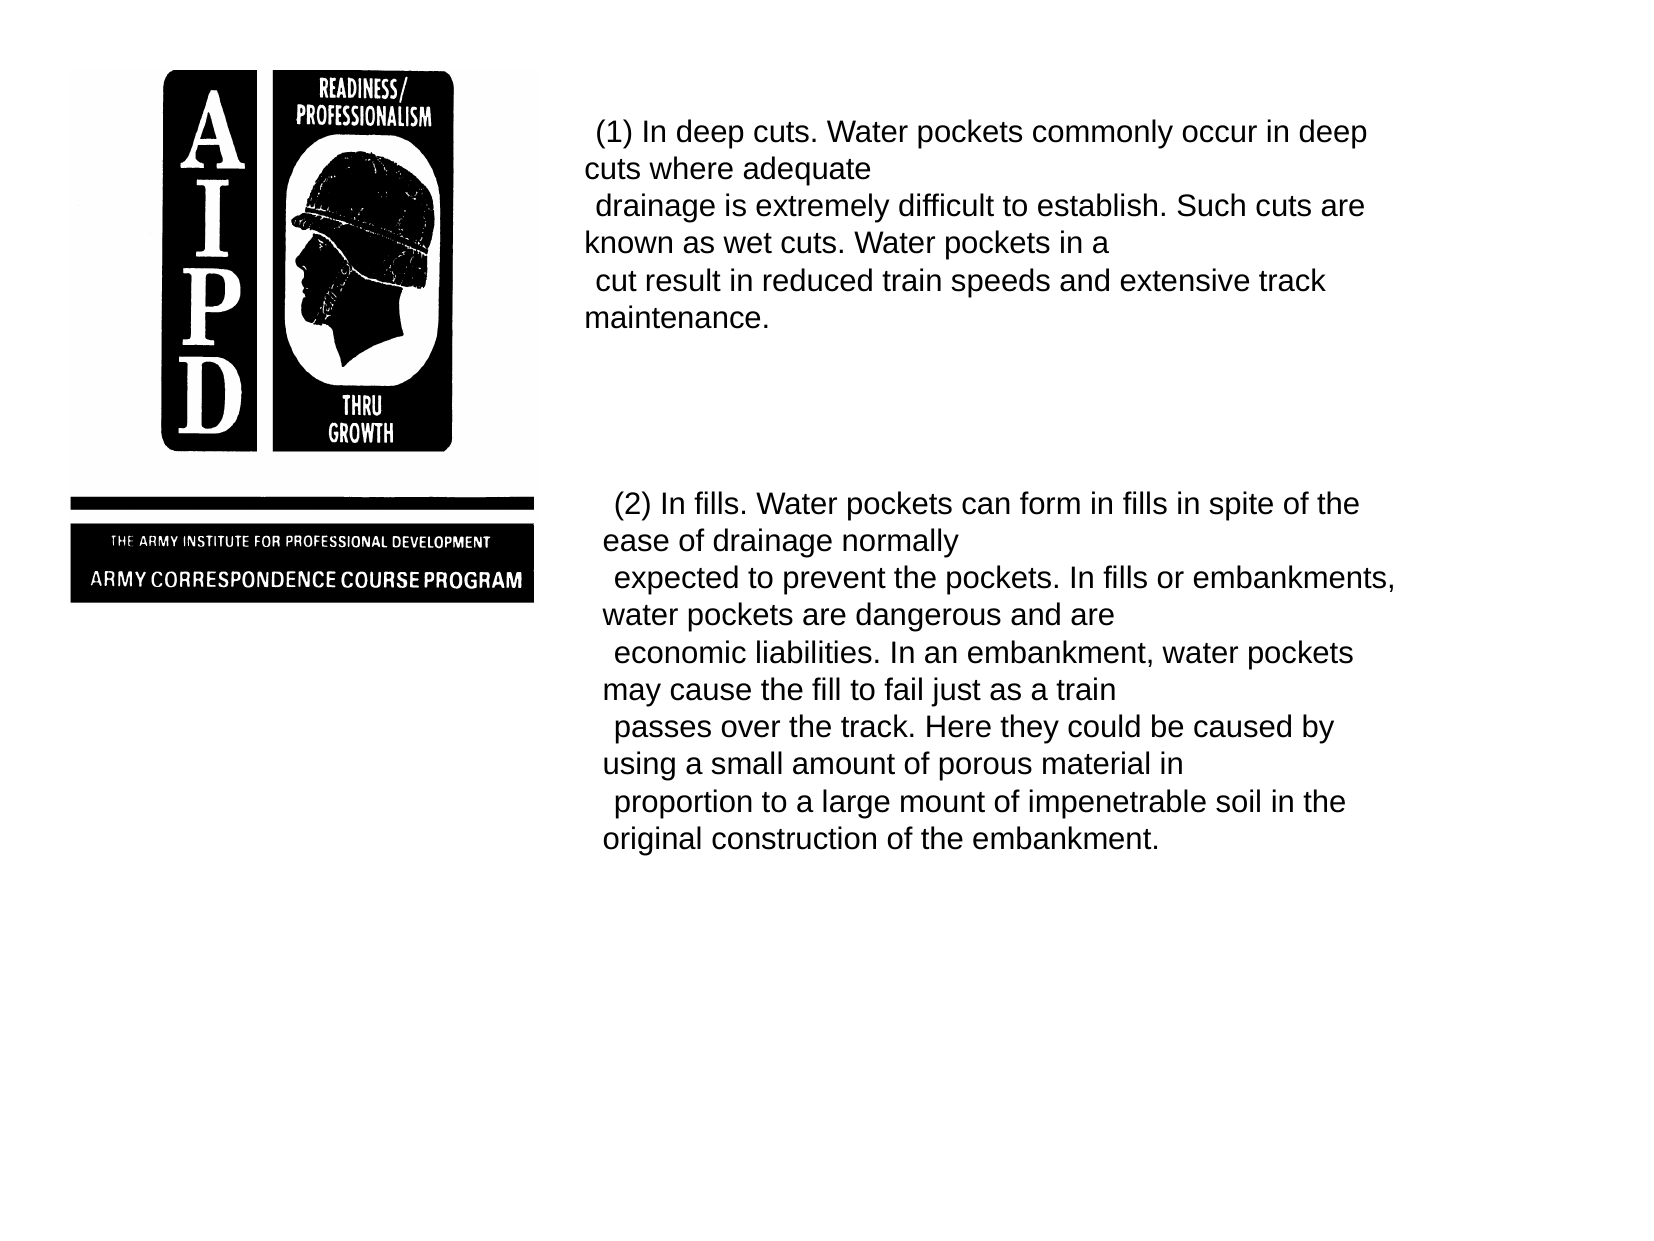

(1) In deep cuts. Water pockets commonly occur in deep cuts where adequate
drainage is extremely difficult to establish. Such cuts are known as wet cuts. Water pockets in a
cut result in reduced train speeds and extensive track maintenance.
(2) In fills. Water pockets can form in fills in spite of the ease of drainage normally
expected to prevent the pockets. In fills or embankments, water pockets are dangerous and are
economic liabilities. In an embankment, water pockets may cause the fill to fail just as a train
passes over the track. Here they could be caused by using a small amount of porous material in
proportion to a large mount of impenetrable soil in the original construction of the embankment.